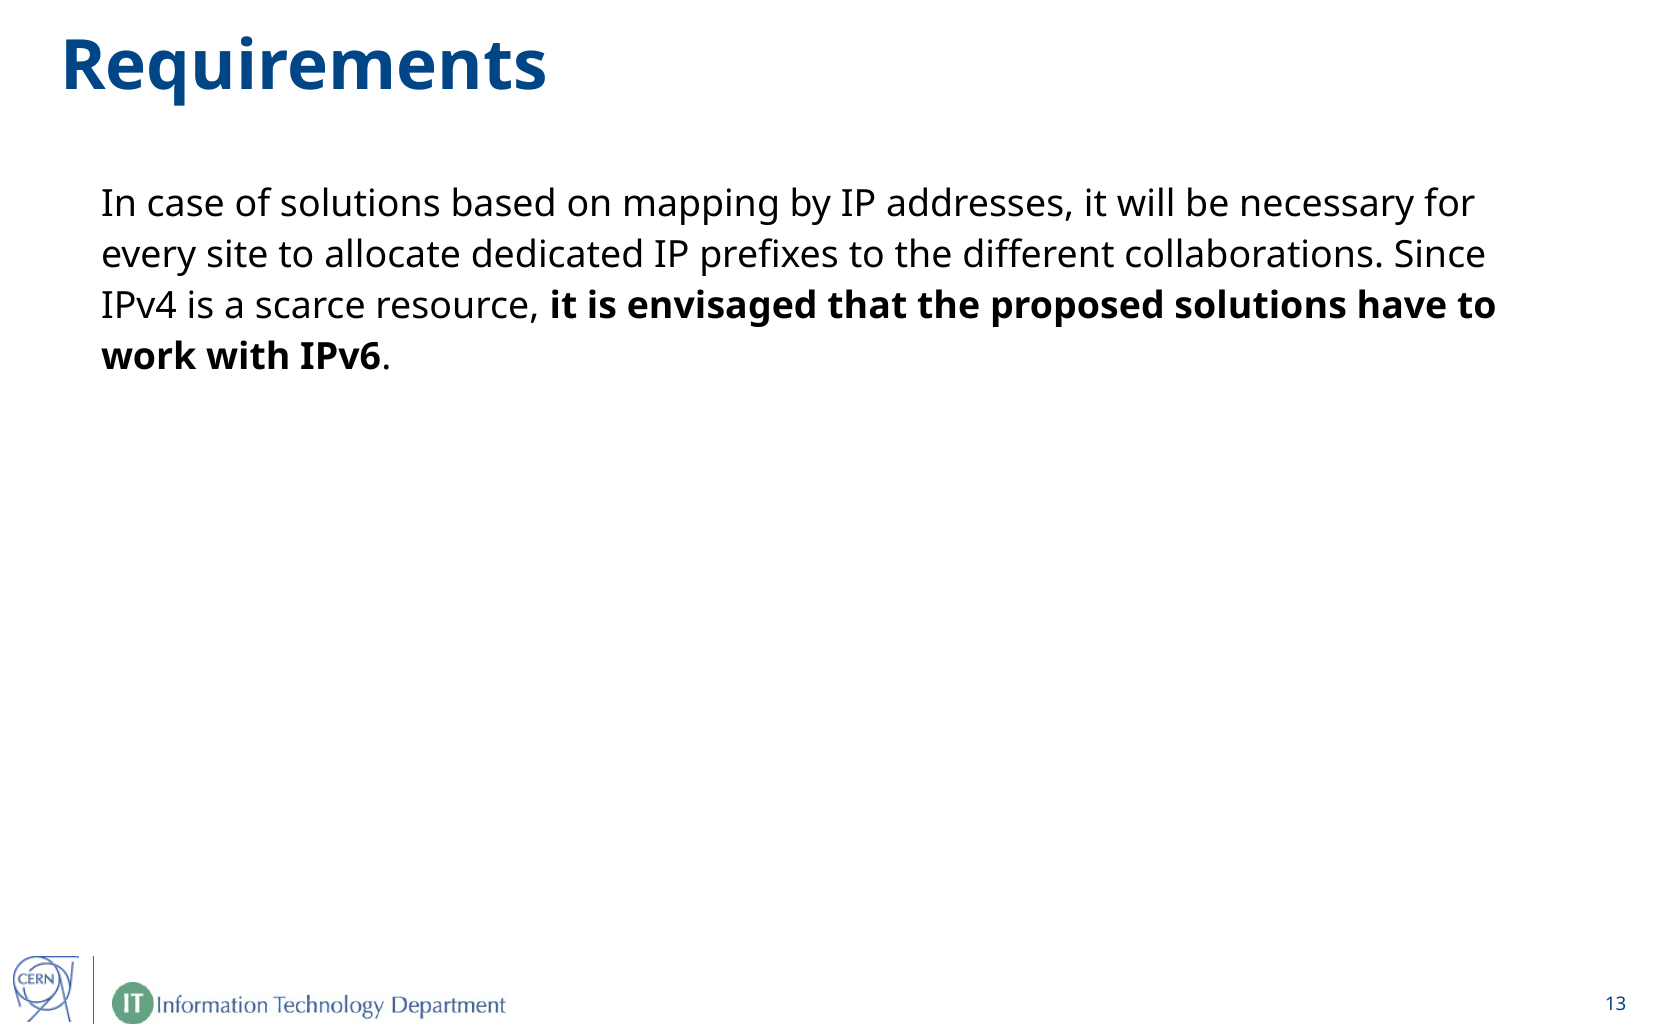

# Requirements
In case of solutions based on mapping by IP addresses, it will be necessary for every site to allocate dedicated IP prefixes to the different collaborations. Since IPv4 is a scarce resource, it is envisaged that the proposed solutions have to work with IPv6.